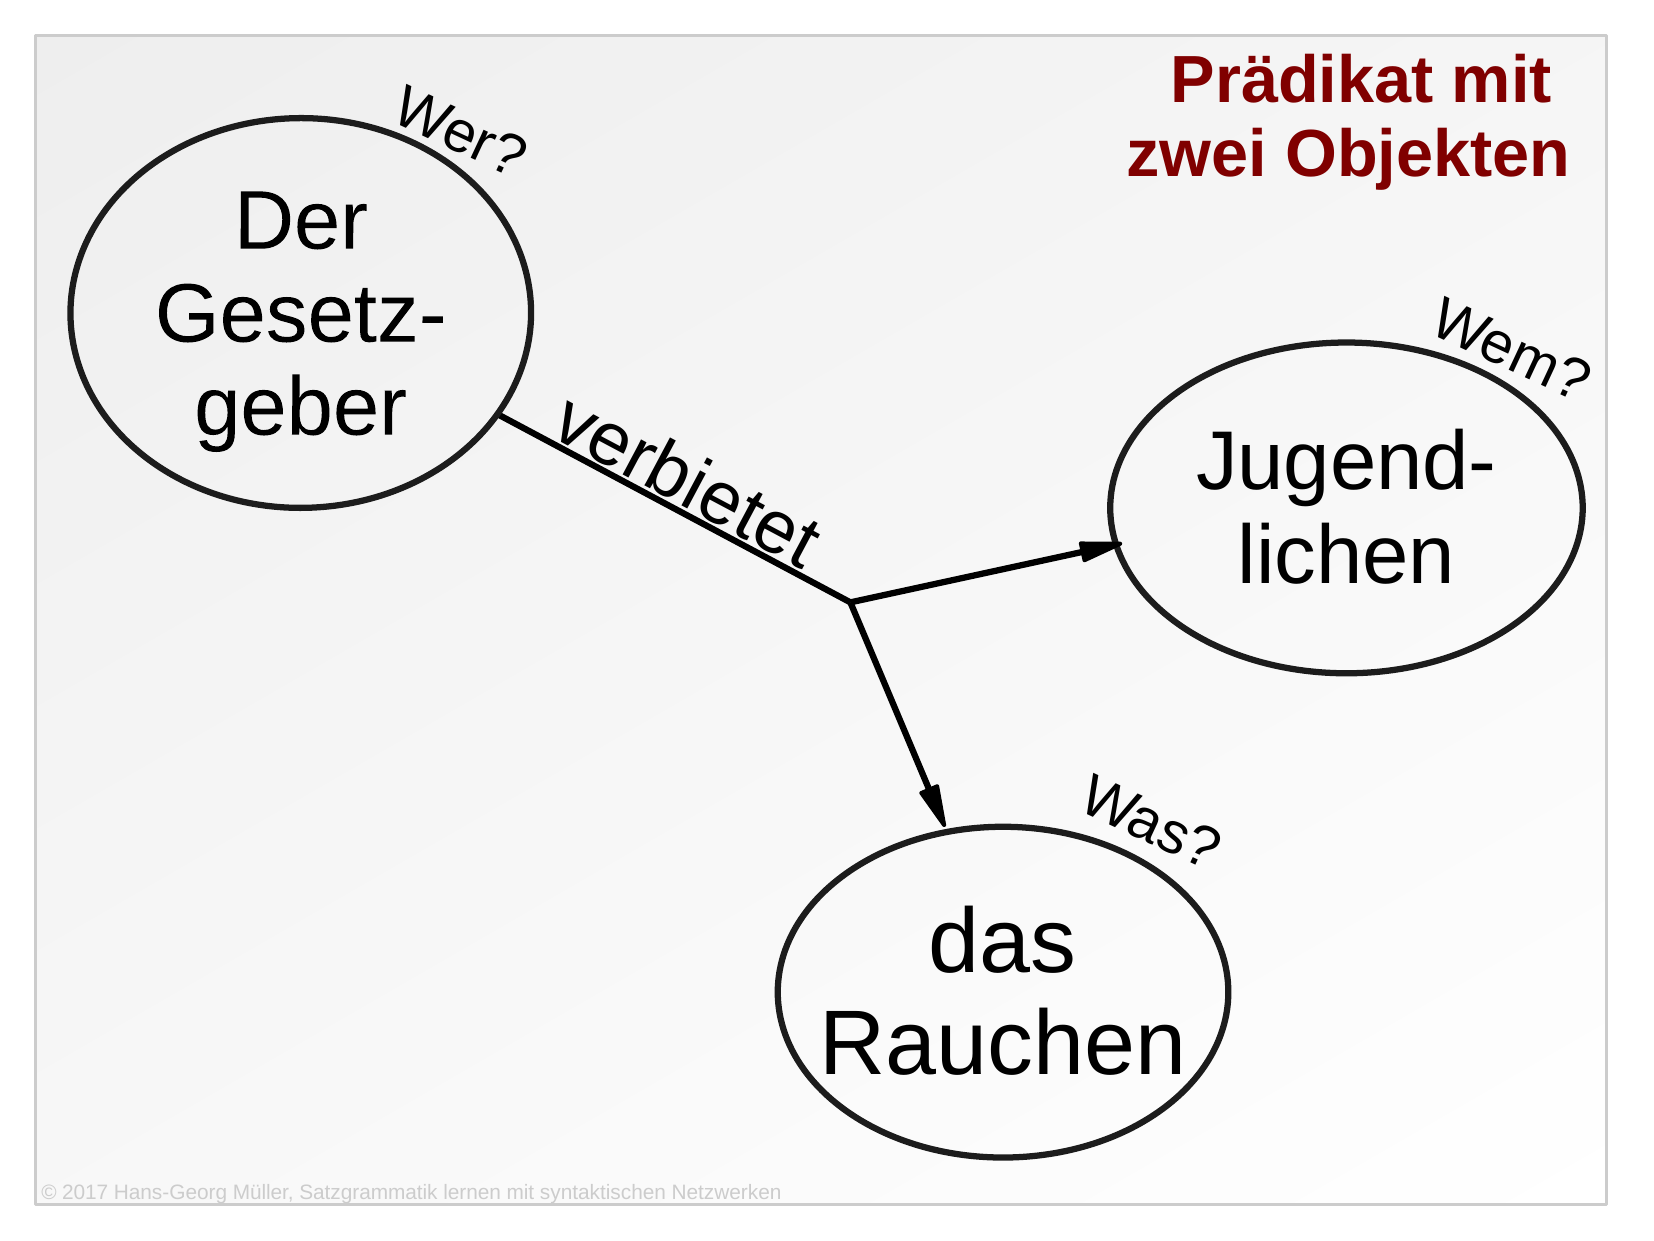

# Prädikat mit zwei Objekten
Wer?
Der
Gesetz-
geber
Wem?
Jugend-
lichen
verbietet
Was?
das
Rauchen